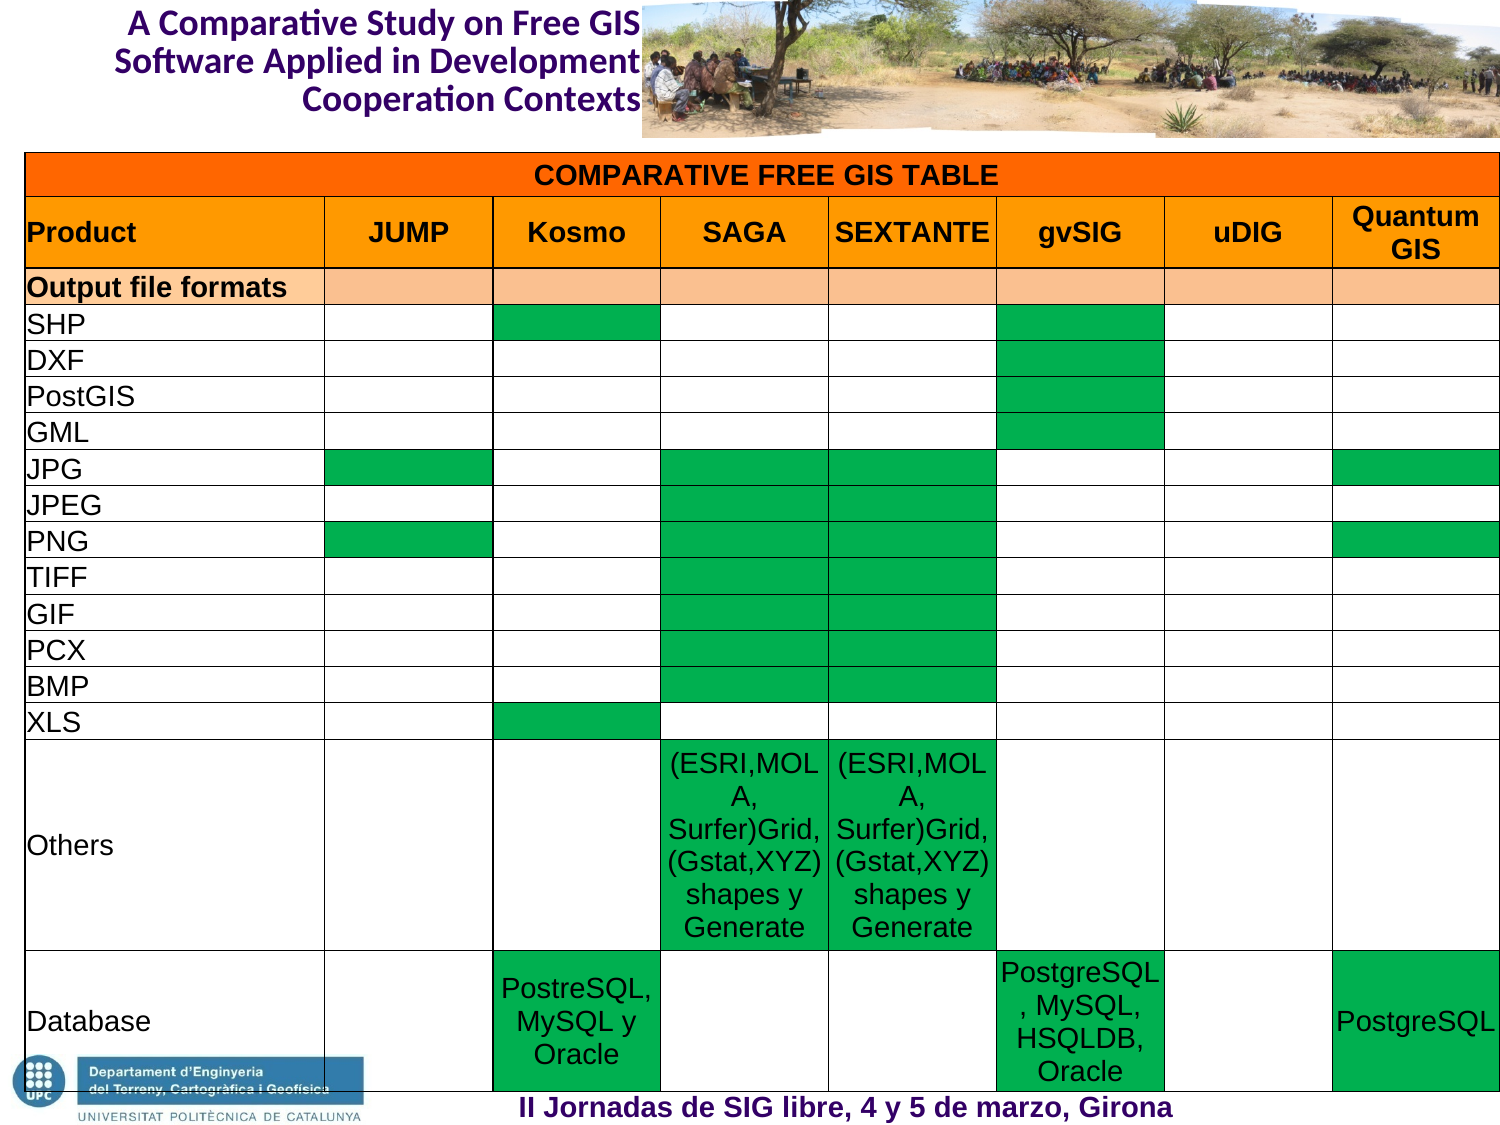

COMPARATIVE FREE GIS TABLE
Product
JUMP
Kosmo
SAGA
SEXTANTE
gvSIG
uDIG
Quantum GIS
Output file formats
SHP
DXF
PostGIS
GML
JPG
JPEG
PNG
TIFF
GIF
PCX
BMP
XLS
Others
(ESRI,MOLA, Surfer)Grid, (Gstat,XYZ) shapes y Generate
(ESRI,MOLA, Surfer)Grid, (Gstat,XYZ) shapes y Generate
Database
PostreSQL, MySQL y Oracle
PostgreSQL, MySQL, HSQLDB, Oracle
PostgreSQL
II Jornadas de SIG libre, 4 y 5 de marzo, Girona